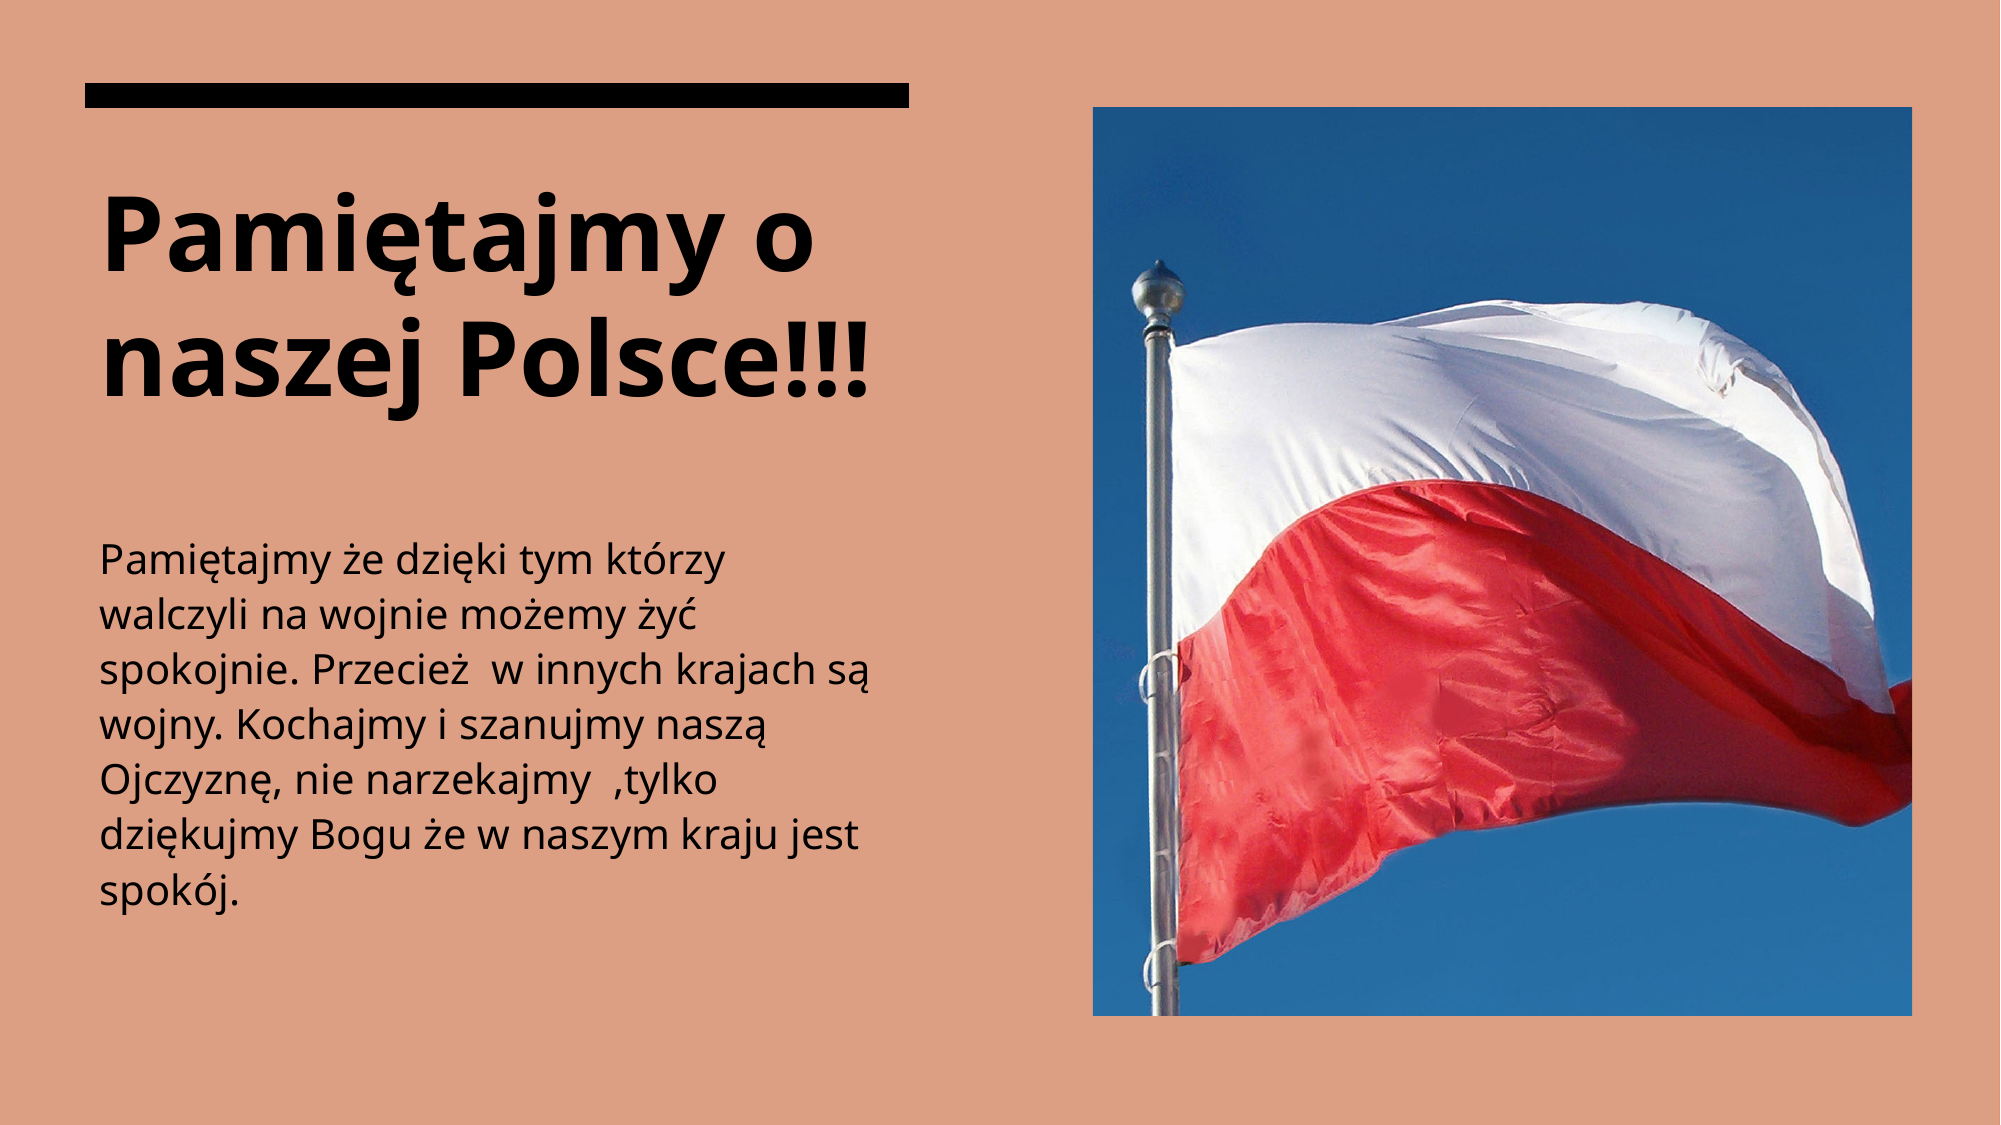

# Pamiętajmy o naszej Polsce!!!
Pamiętajmy że dzięki tym którzy walczyli na wojnie możemy żyć spokojnie. Przecież  w innych krajach są wojny. Kochajmy i szanujmy naszą Ojczyznę, nie narzekajmy  ,tylko dziękujmy Bogu że w naszym kraju jest spokój.